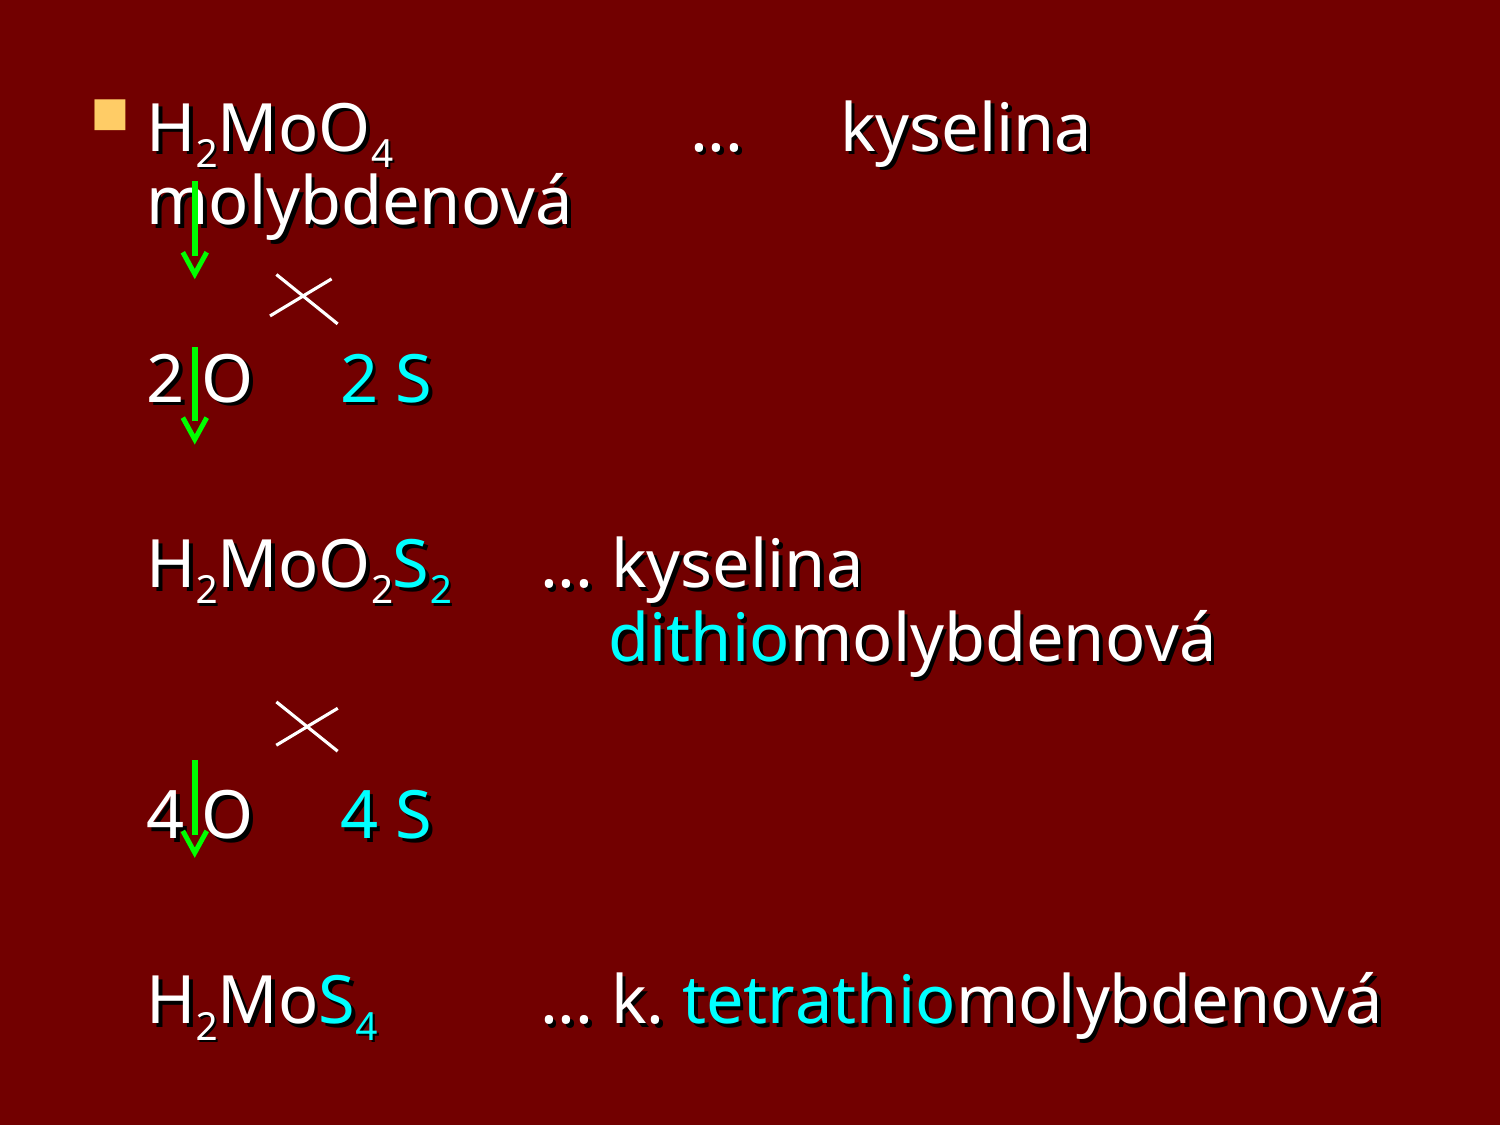

#
H2MoO4		...	kyselina molybdenová
	2 O 2 S
	H2MoO2S2	... kyselina 						 dithiomolybdenová
	4 O 4 S
	H2MoS4		... k. tetrathiomolybdenová